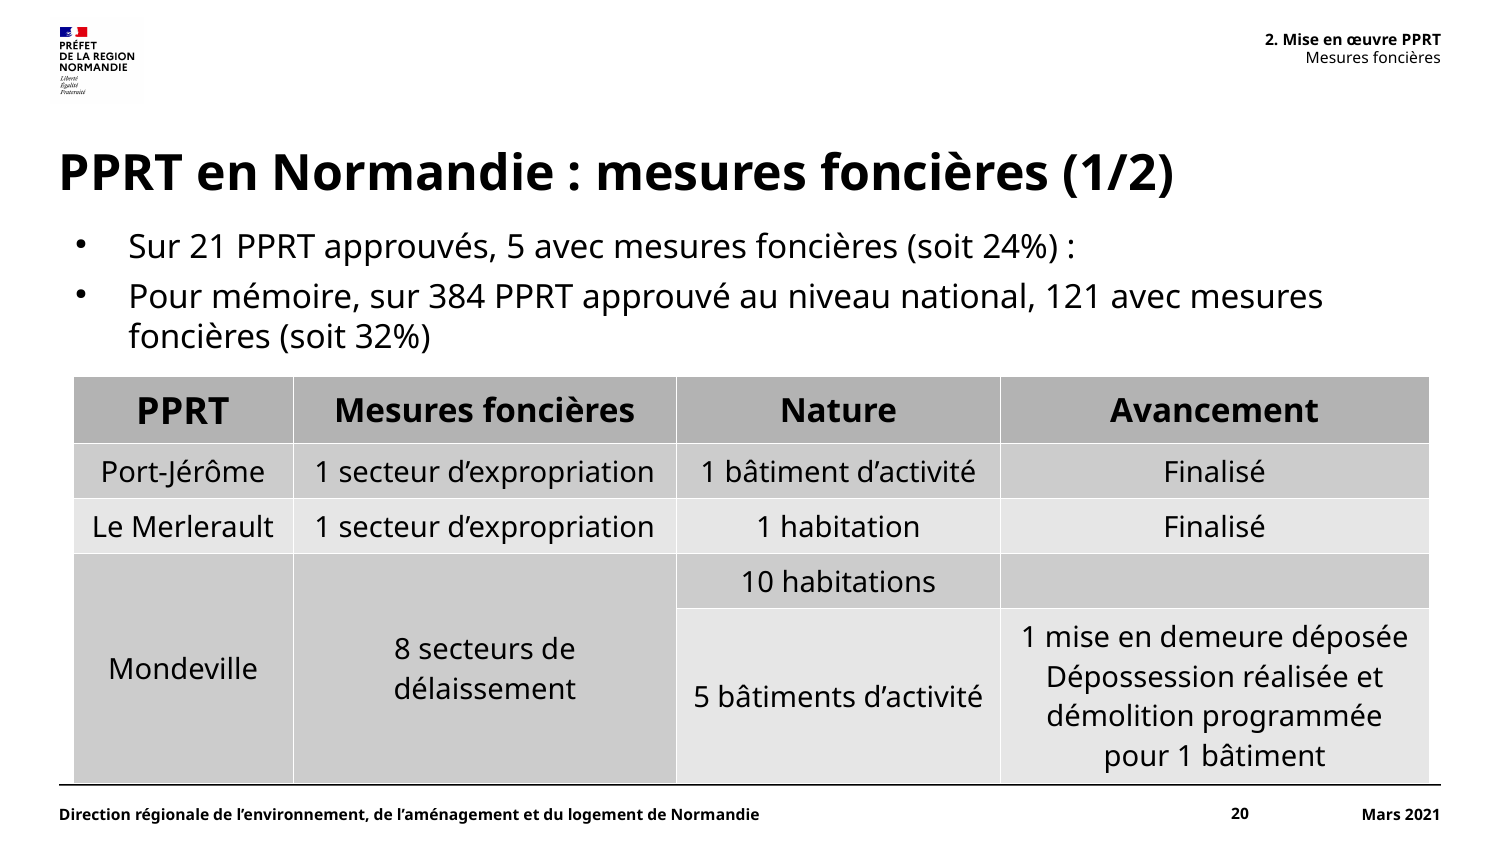

Mise en œuvre PPRT
Mesures foncières
# PPRT en Normandie : mesures foncières (1/2)
Sur 21 PPRT approuvés, 5 avec mesures foncières (soit 24%) :
Pour mémoire, sur 384 PPRT approuvé au niveau national, 121 avec mesures foncières (soit 32%)
| PPRT | Mesures foncières | Nature | Avancement |
| --- | --- | --- | --- |
| Port-Jérôme | 1 secteur d’expropriation | 1 bâtiment d’activité | Finalisé |
| Le Merlerault | 1 secteur d’expropriation | 1 habitation | Finalisé |
| Mondeville | 8 secteurs de délaissement | 10 habitations | |
| | | 5 bâtiments d’activité | 1 mise en demeure déposée Dépossession réalisée et démolition programmée pour 1 bâtiment |
Direction régionale de l’environnement, de l’aménagement et du logement de Normandie
Mars 2021
### Chart
| Category | 1 colonne | 2 colonne | 3 colonne |
|---|---|---|---|
| 1 ligne | 9.1 | 3.2 | 4.54 |
| 2 ligne | 2.4 | 8.8 | 9.65 |
| 3 ligne | 3.1 | 1.5 | 3.7 |
| 4 ligne | 4.3 | 9.02 | 6.2 |